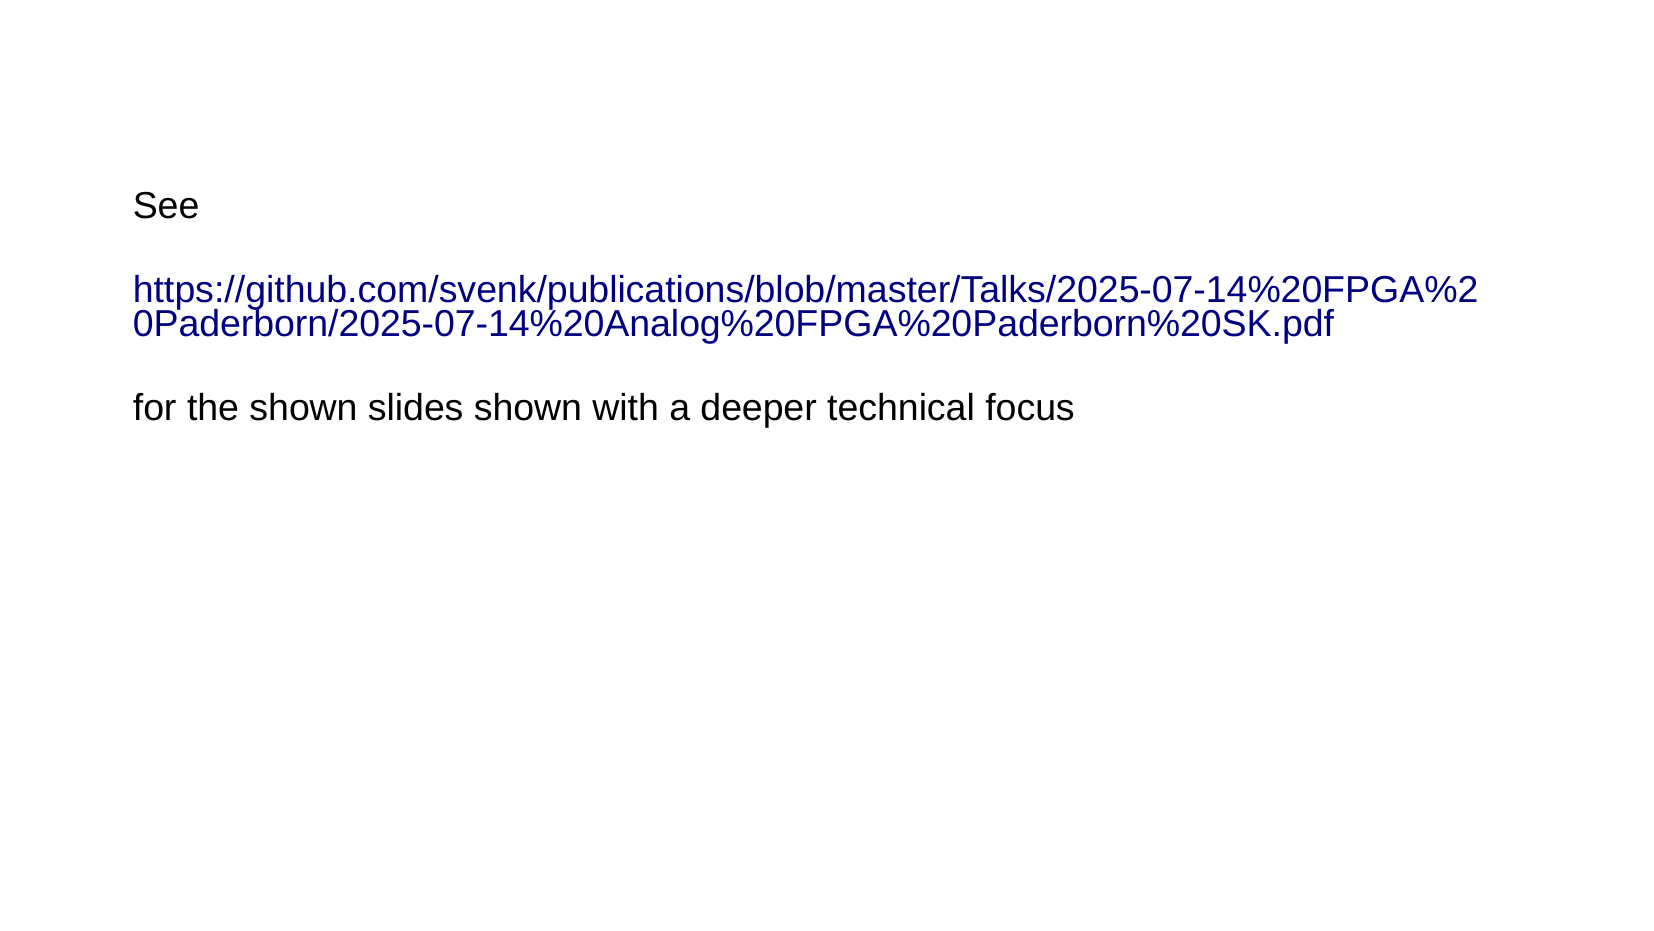

See
https://github.com/svenk/publications/blob/master/Talks/2025-07-14%20FPGA%20Paderborn/2025-07-14%20Analog%20FPGA%20Paderborn%20SK.pdf
for the shown slides shown with a deeper technical focus